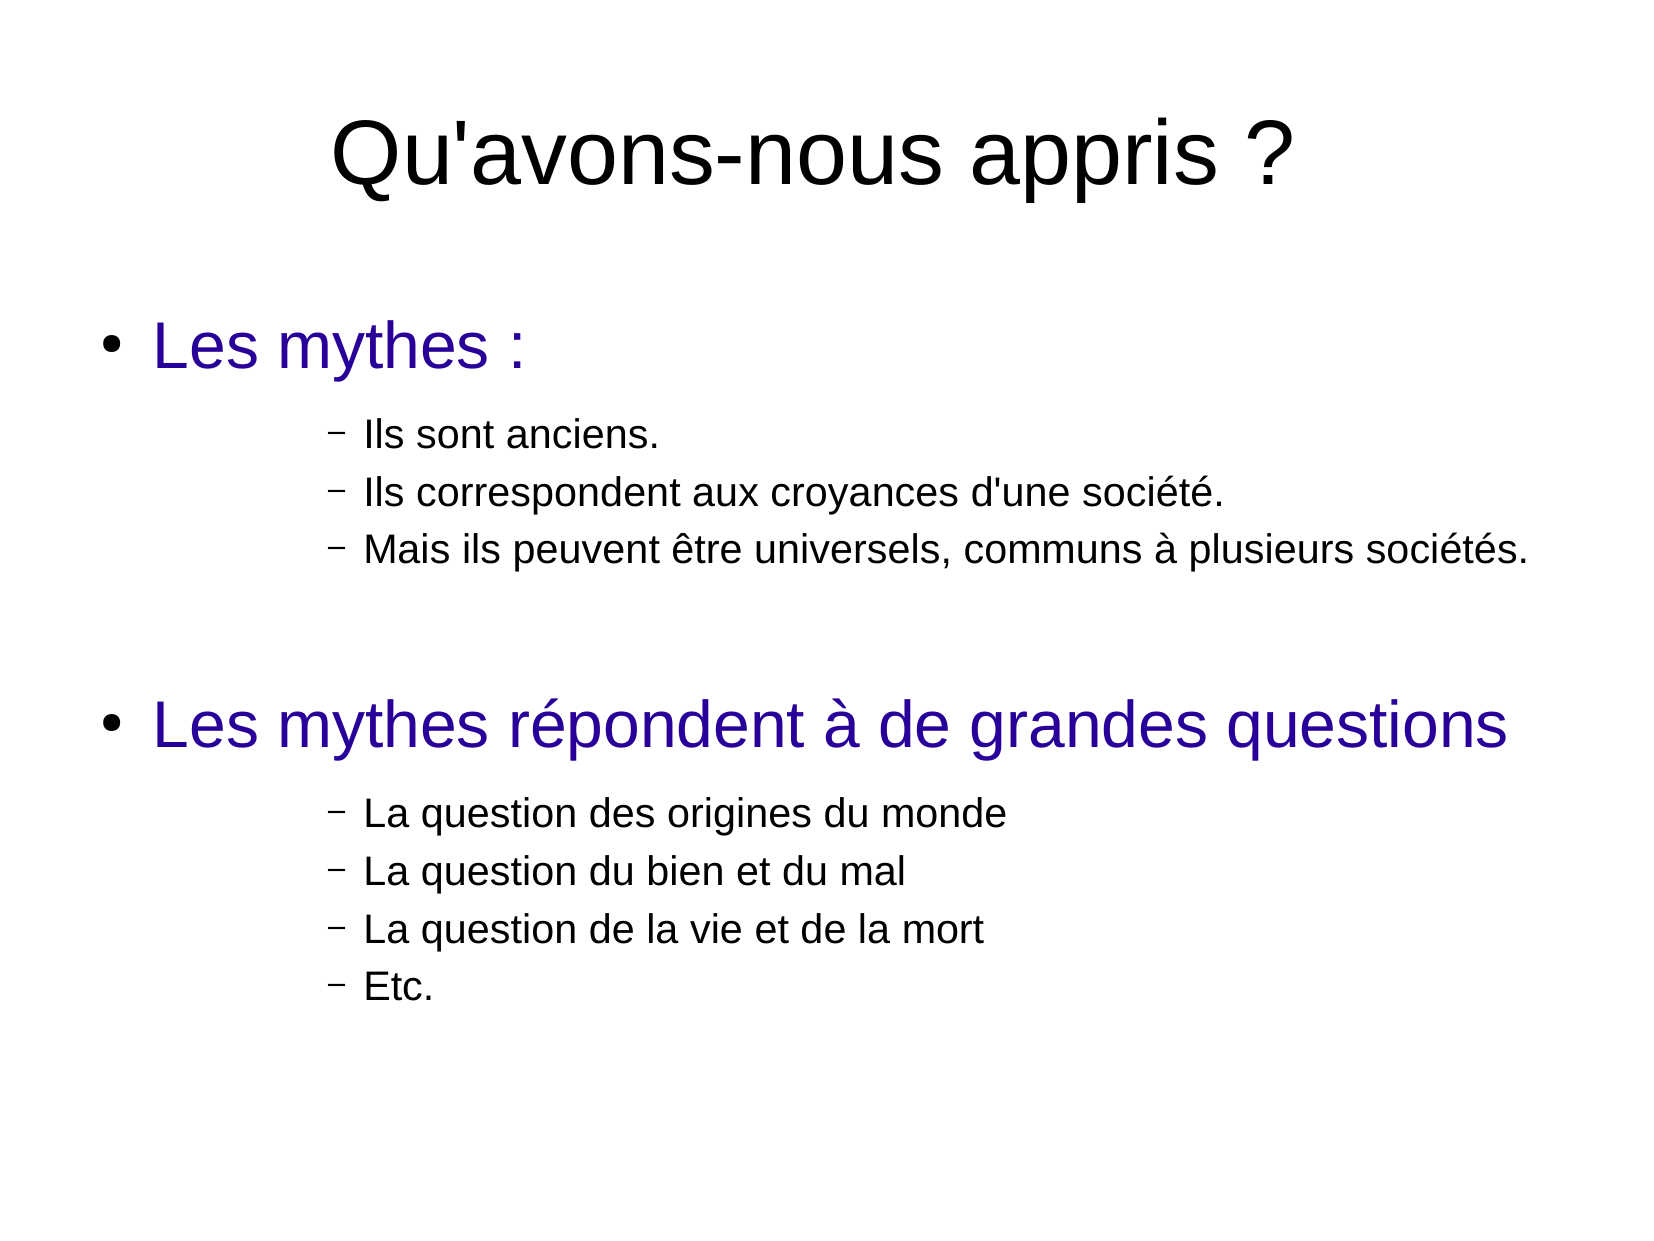

# Qu'avons-nous appris ?
Les mythes :
Ils sont anciens.
Ils correspondent aux croyances d'une société.
Mais ils peuvent être universels, communs à plusieurs sociétés.
Les mythes répondent à de grandes questions
La question des origines du monde
La question du bien et du mal
La question de la vie et de la mort
Etc.